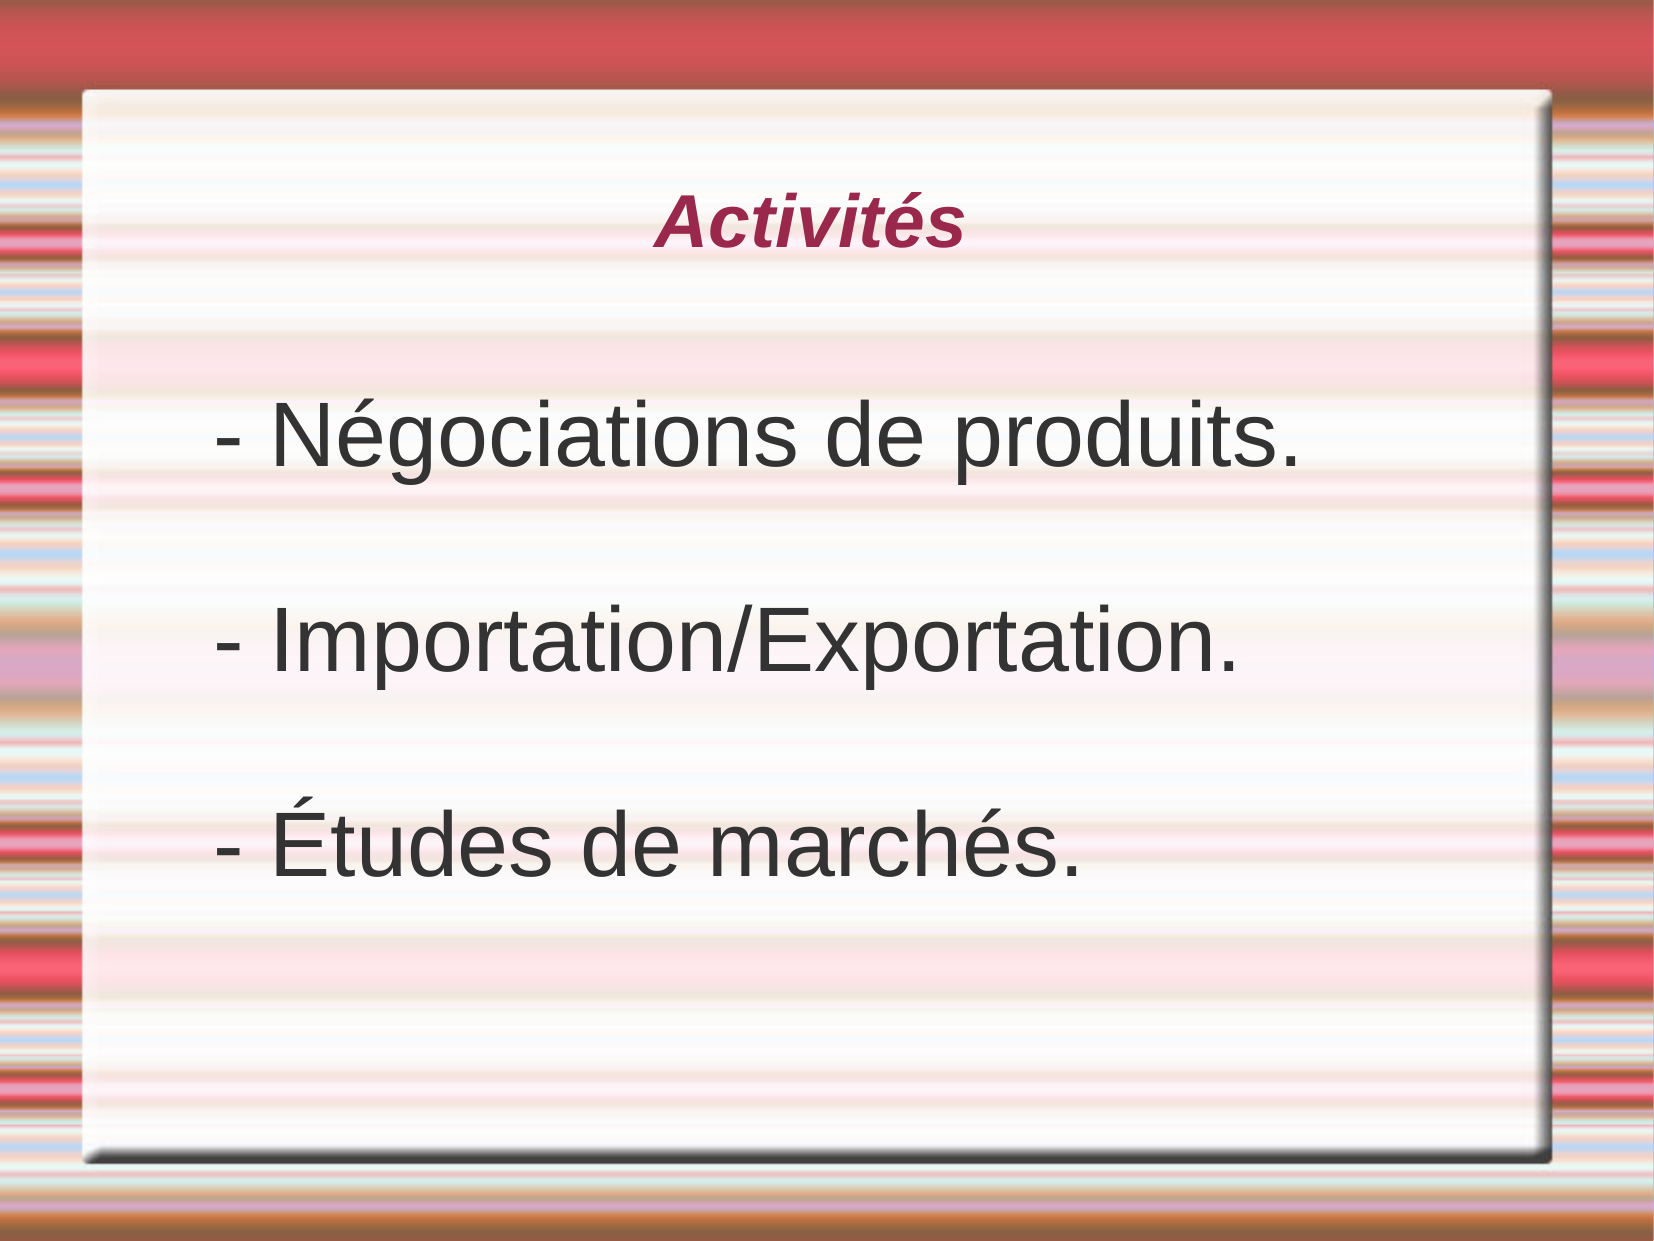

# Activités
- Négociations de produits.
- Importation/Exportation.
- Études de marchés.